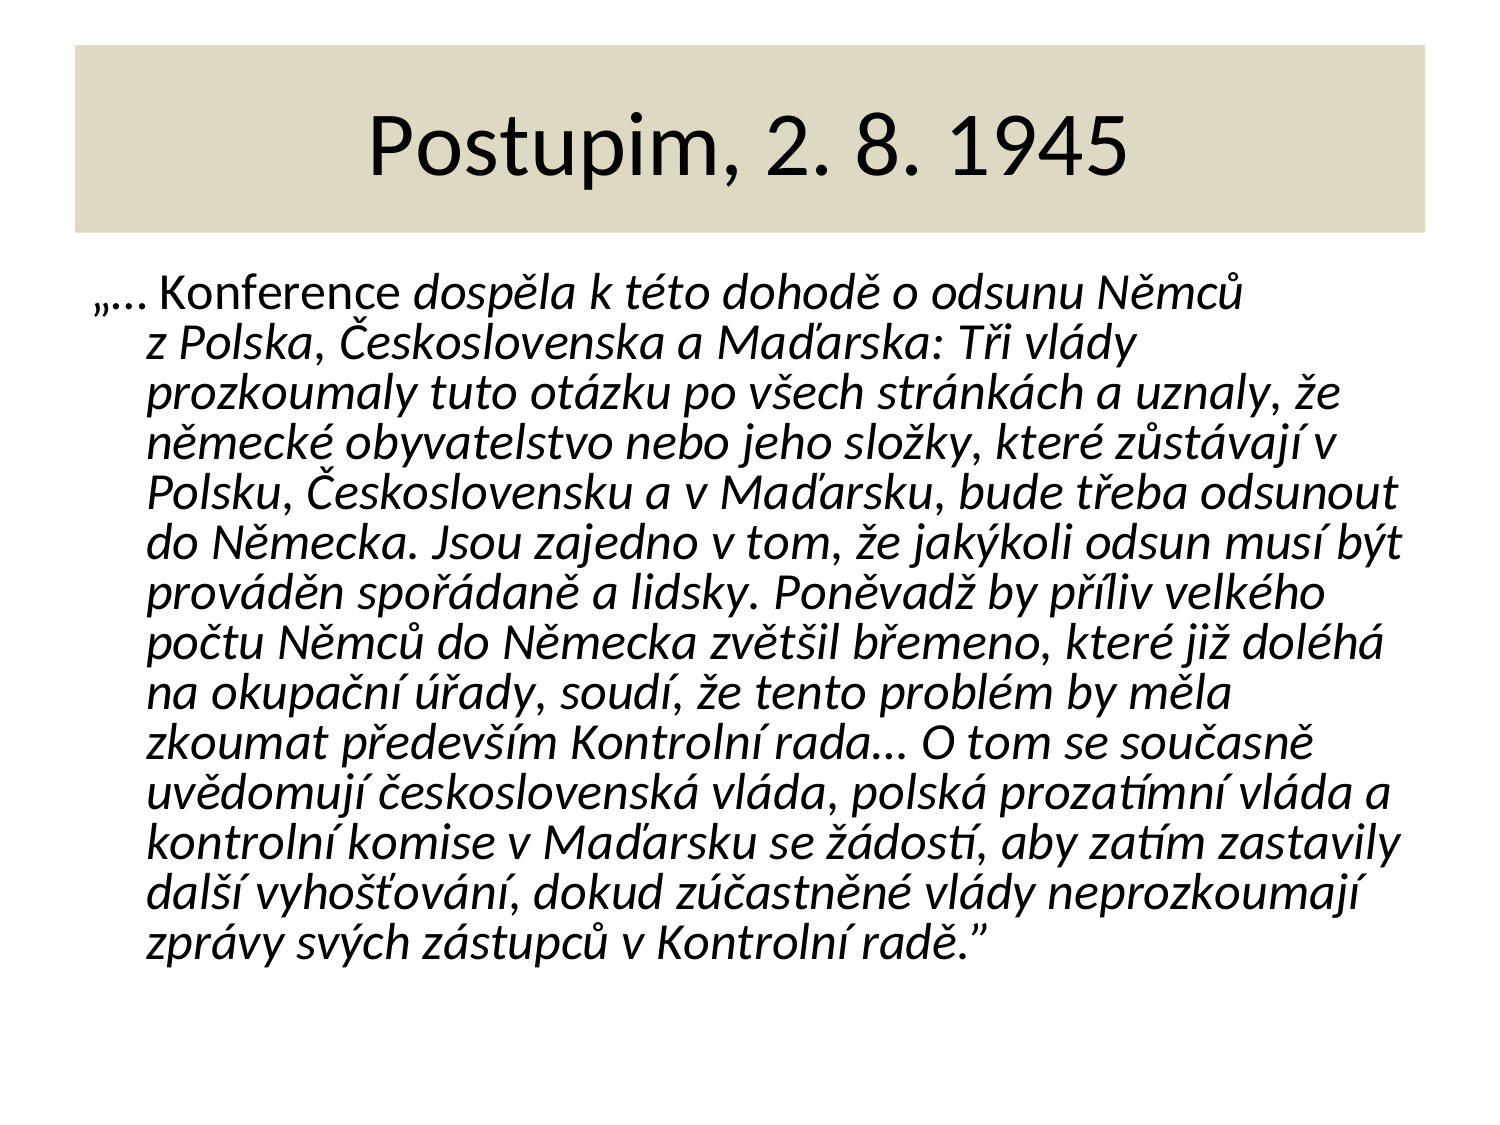

# Postupim, 2. 8. 1945
„… Konference dospěla k této dohodě o odsunu Němců
z Polska, Československa a Maďarska: Tři vlády prozkoumaly tuto otázku po všech stránkách a uznaly, že německé obyvatelstvo nebo jeho složky, které zůstávají v Polsku, Československu a v Maďarsku, bude třeba odsunout do Německa. Jsou zajedno v tom, že jakýkoli odsun musí být prováděn spořádaně a lidsky. Poněvadž by příliv velkého počtu Němců do Německa zvětšil břemeno, které již doléhá na okupační úřady, soudí, že tento problém by měla zkoumat především Kontrolní rada… O tom se současně uvědomují československá vláda, polská prozatímní vláda a kontrolní komise v Maďarsku se žádostí, aby zatím zastavily další vyhošťování, dokud zúčastněné vlády neprozkoumají zprávy svých zástupců v Kontrolní radě.”